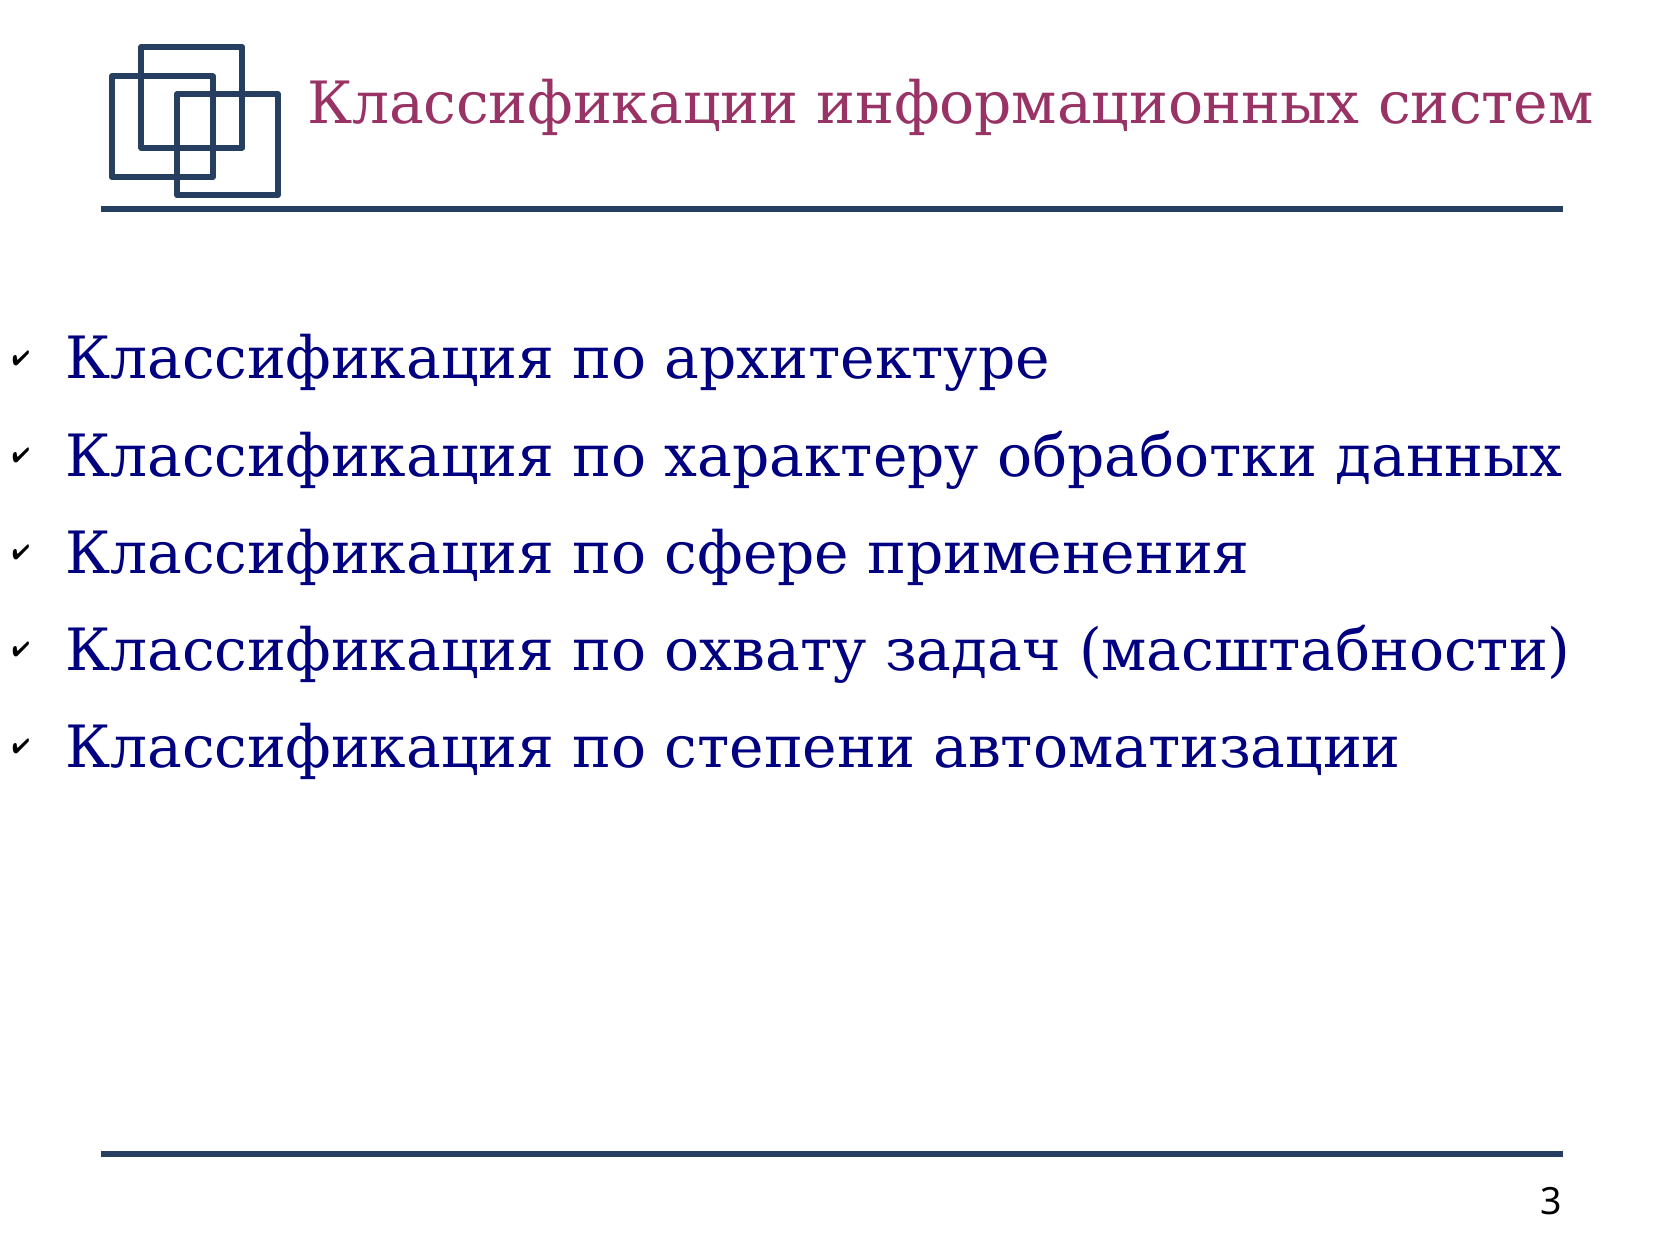

# Классификации информационных систем
Классификация по архитектуре
Классификация по характеру обработки данных
Классификация по сфере применения
Классификация по охвату задач (масштабности)
Классификация по степени автоматизации